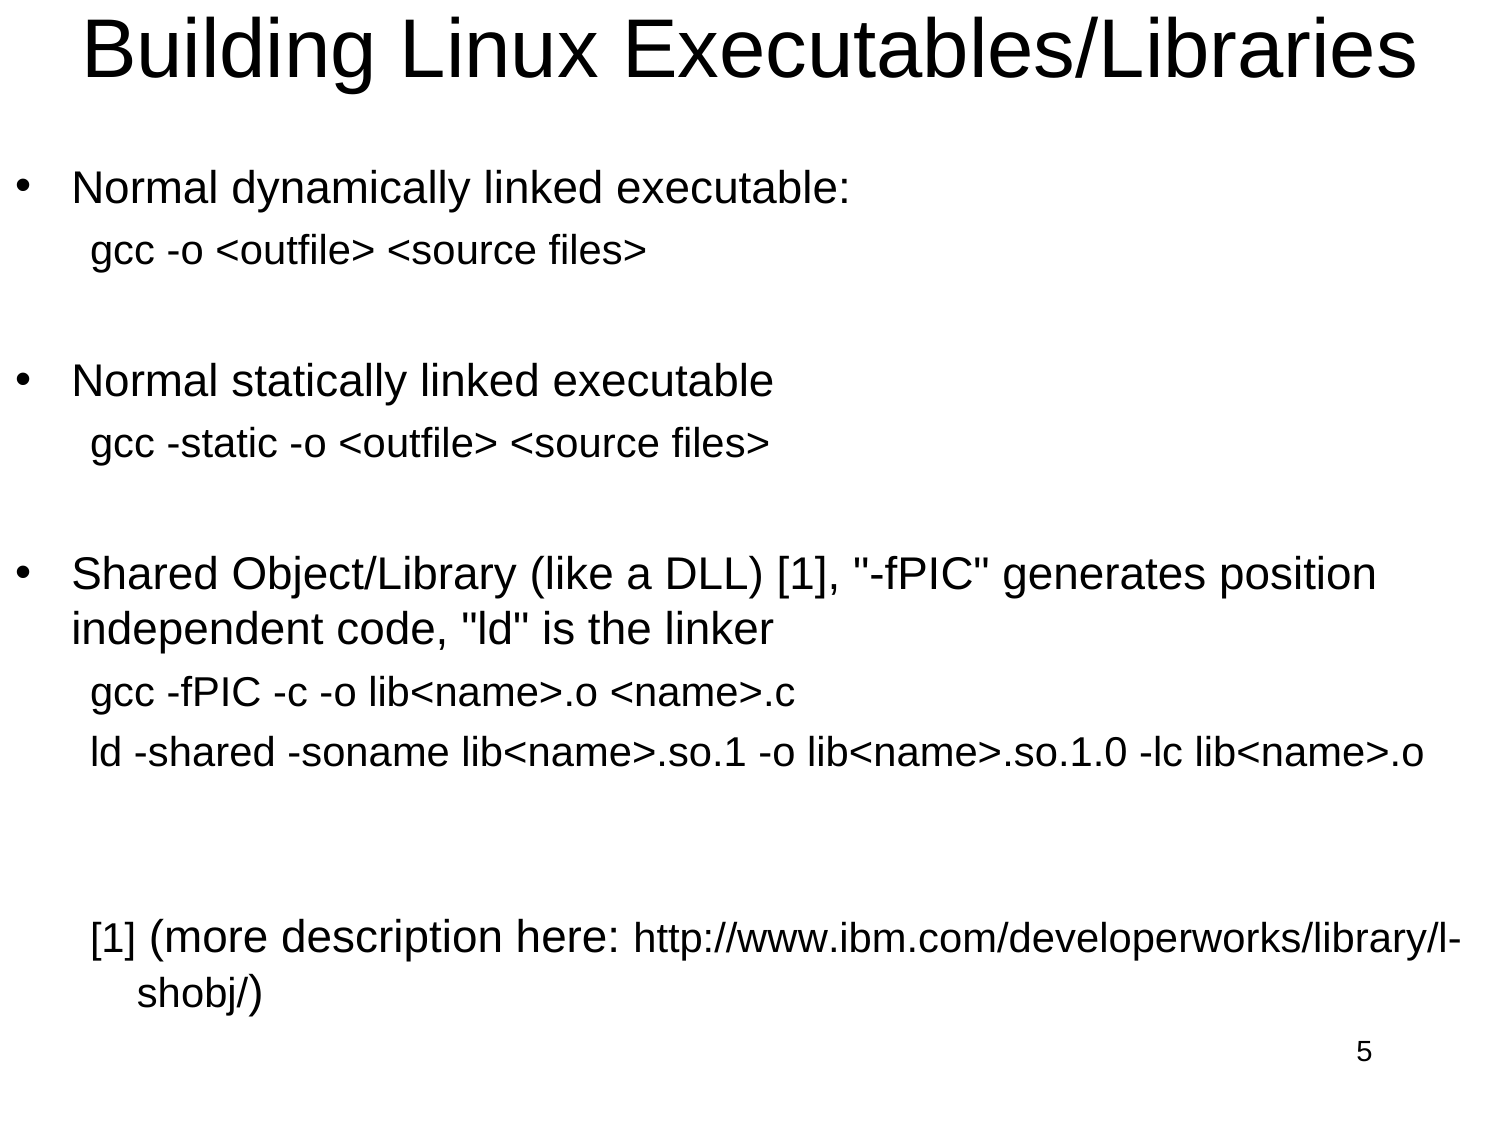

# Building Linux Executables/Libraries
Normal dynamically linked executable:
gcc -o <outfile> <source files>
Normal statically linked executable
gcc -static -o <outfile> <source files>
Shared Object/Library (like a DLL) [1], "-fPIC" generates position independent code, "ld" is the linker
gcc -fPIC -c -o lib<name>.o <name>.c
ld -shared -soname lib<name>.so.1 -o lib<name>.so.1.0 -lc lib<name>.o
[1] (more description here: http://www.ibm.com/developerworks/library/l-shobj/)